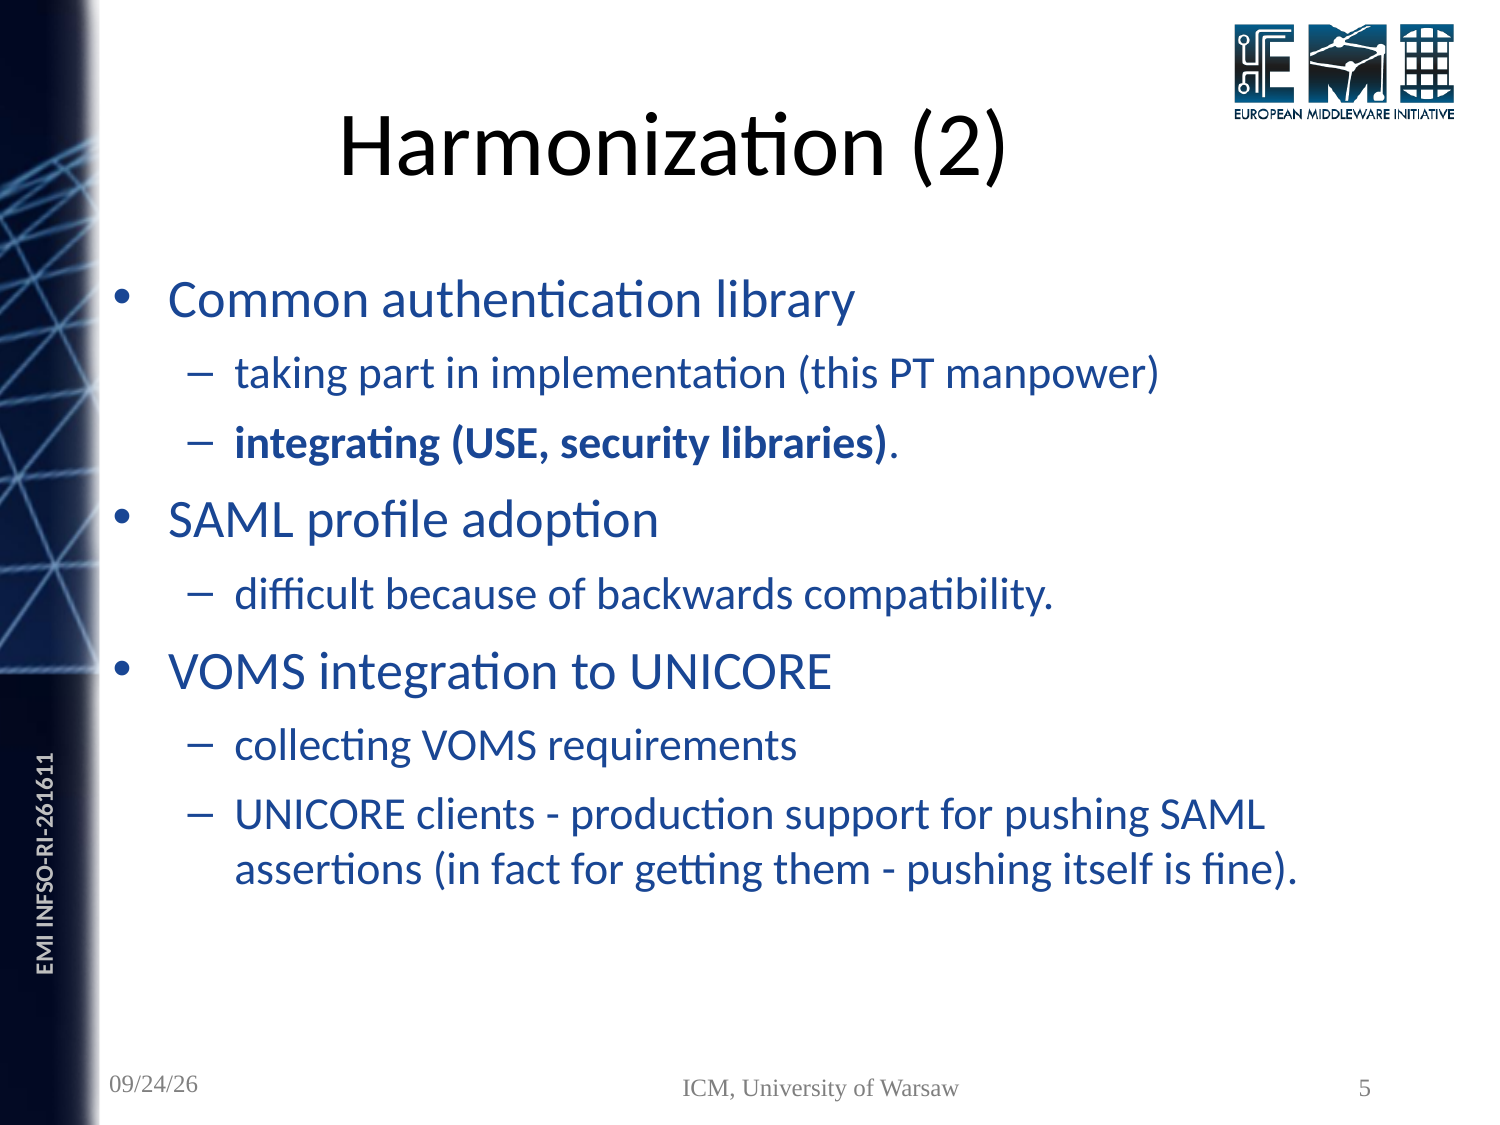

# Harmonization (2)
Common authentication library
taking part in implementation (this PT manpower)
integrating (USE, security libraries).
SAML profile adoption
difficult because of backwards compatibility.
VOMS integration to UNICORE
collecting VOMS requirements
UNICORE clients - production support for pushing SAML assertions (in fact for getting them - pushing itself is fine).
5